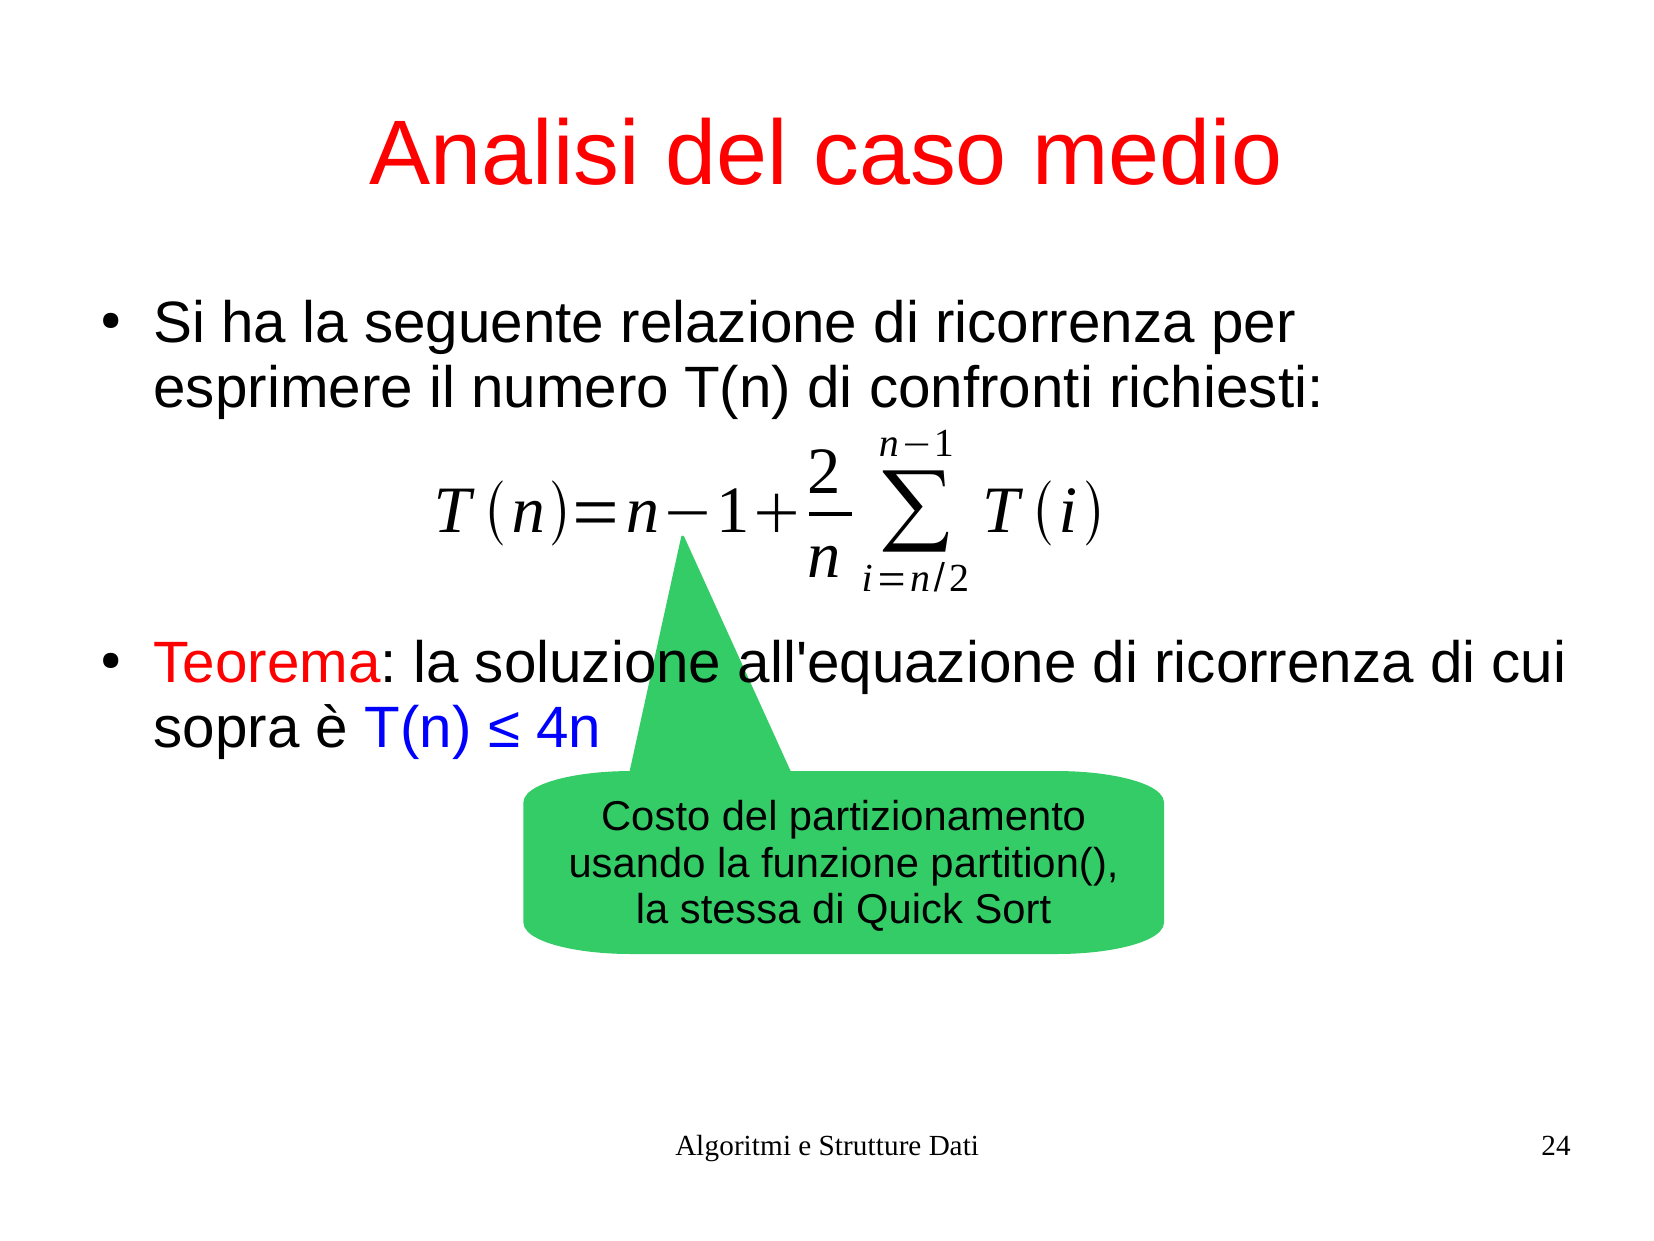

# Analisi del caso medio
Si ha la seguente relazione di ricorrenza per esprimere il numero T(n) di confronti richiesti:
Teorema: la soluzione all'equazione di ricorrenza di cui sopra è T(n) ≤ 4n
Costo del partizionamento usando la funzione partition(), la stessa di Quick Sort
Algoritmi e Strutture Dati
24